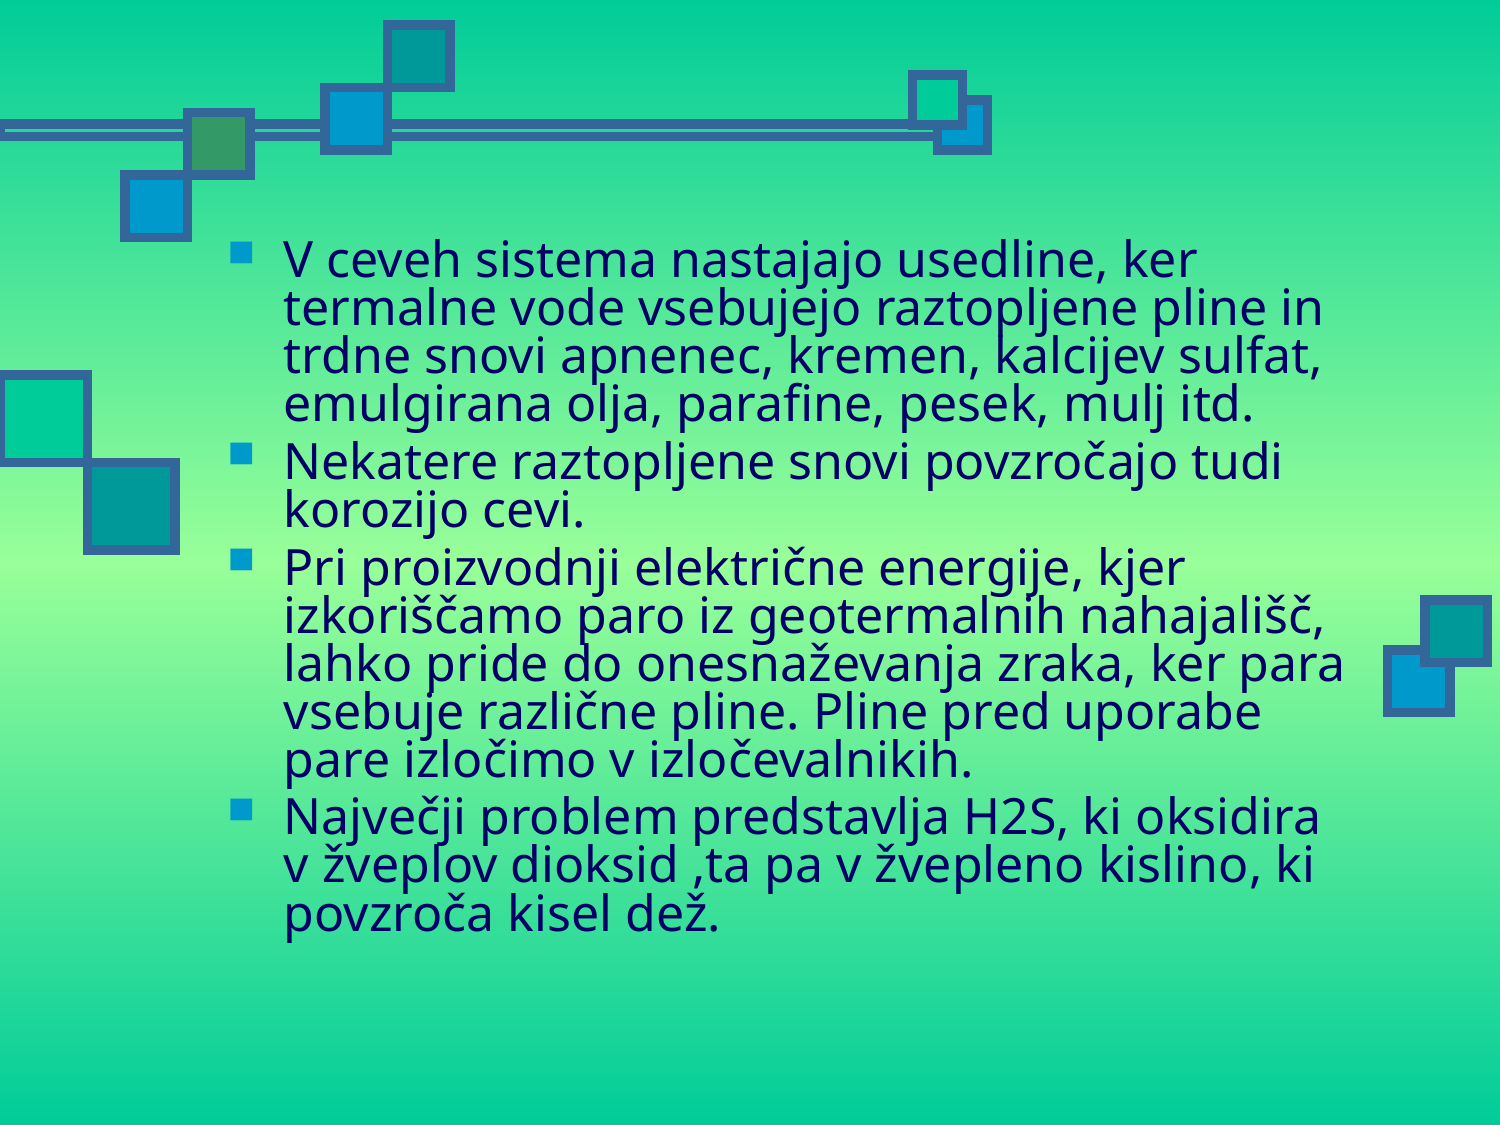

# V ceveh sistema nastajajo usedline, ker termalne vode vsebujejo raztopljene pline in trdne snovi apnenec, kremen, kalcijev sulfat, emulgirana olja, parafine, pesek, mulj itd.
Nekatere raztopljene snovi povzročajo tudi korozijo cevi.
Pri proizvodnji električne energije, kjer izkoriščamo paro iz geotermalnih nahajališč, lahko pride do onesnaževanja zraka, ker para vsebuje različne pline. Pline pred uporabe pare izločimo v izločevalnikih.
Največji problem predstavlja H2S, ki oksidira v žveplov dioksid ,ta pa v žvepleno kislino, ki povzroča kisel dež.